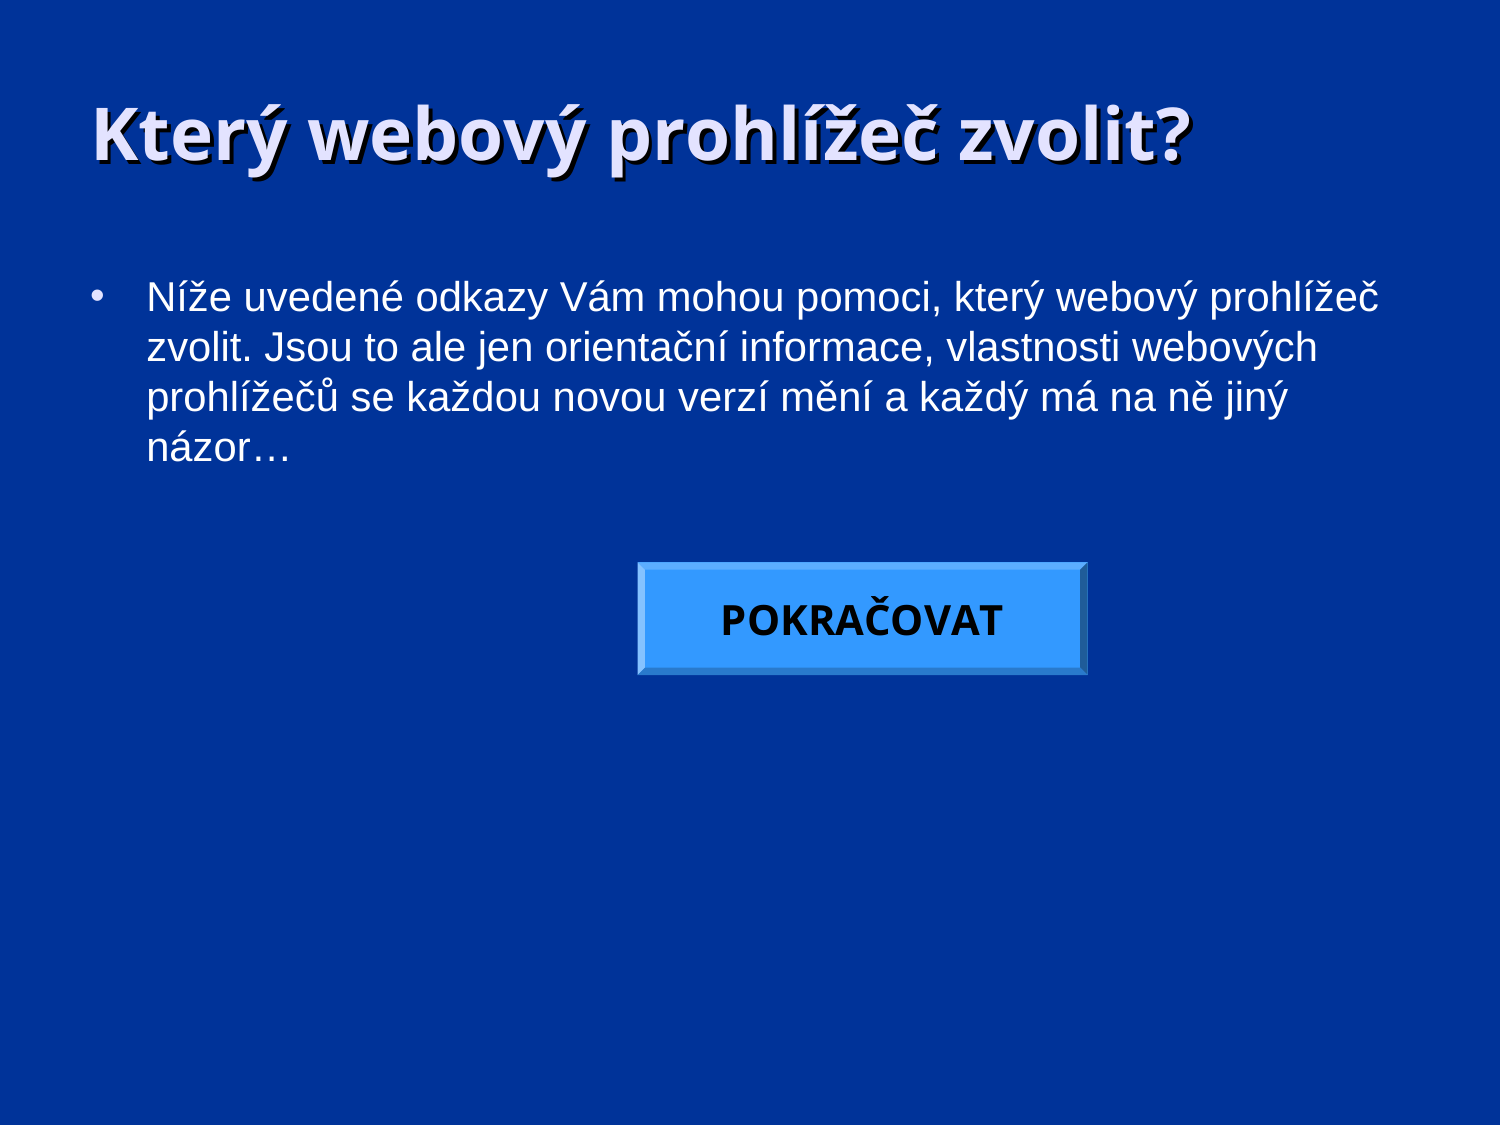

# Který webový prohlížeč zvolit?
Níže uvedené odkazy Vám mohou pomoci, který webový prohlížeč zvolit. Jsou to ale jen orientační informace, vlastnosti webových prohlížečů se každou novou verzí mění a každý má na ně jiný názor…
POKRAČOVAT